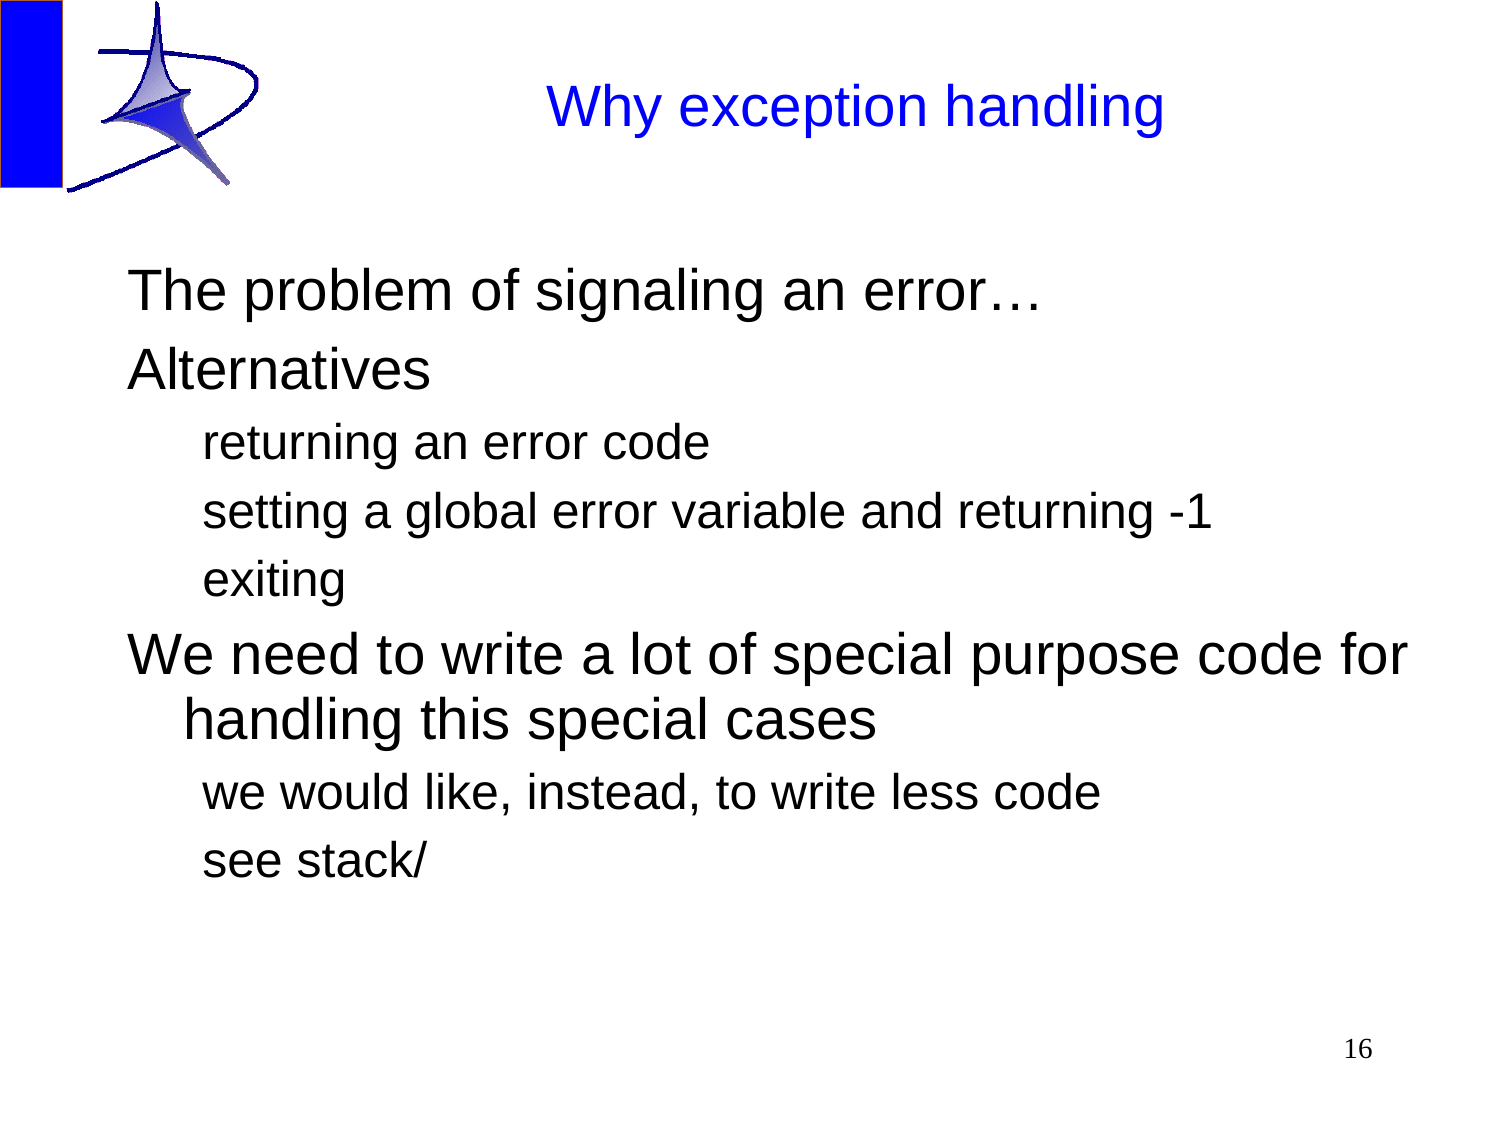

# Why exception handling
The problem of signaling an error…
Alternatives
returning an error code
setting a global error variable and returning -1
exiting
We need to write a lot of special purpose code for handling this special cases
we would like, instead, to write less code
see stack/
16